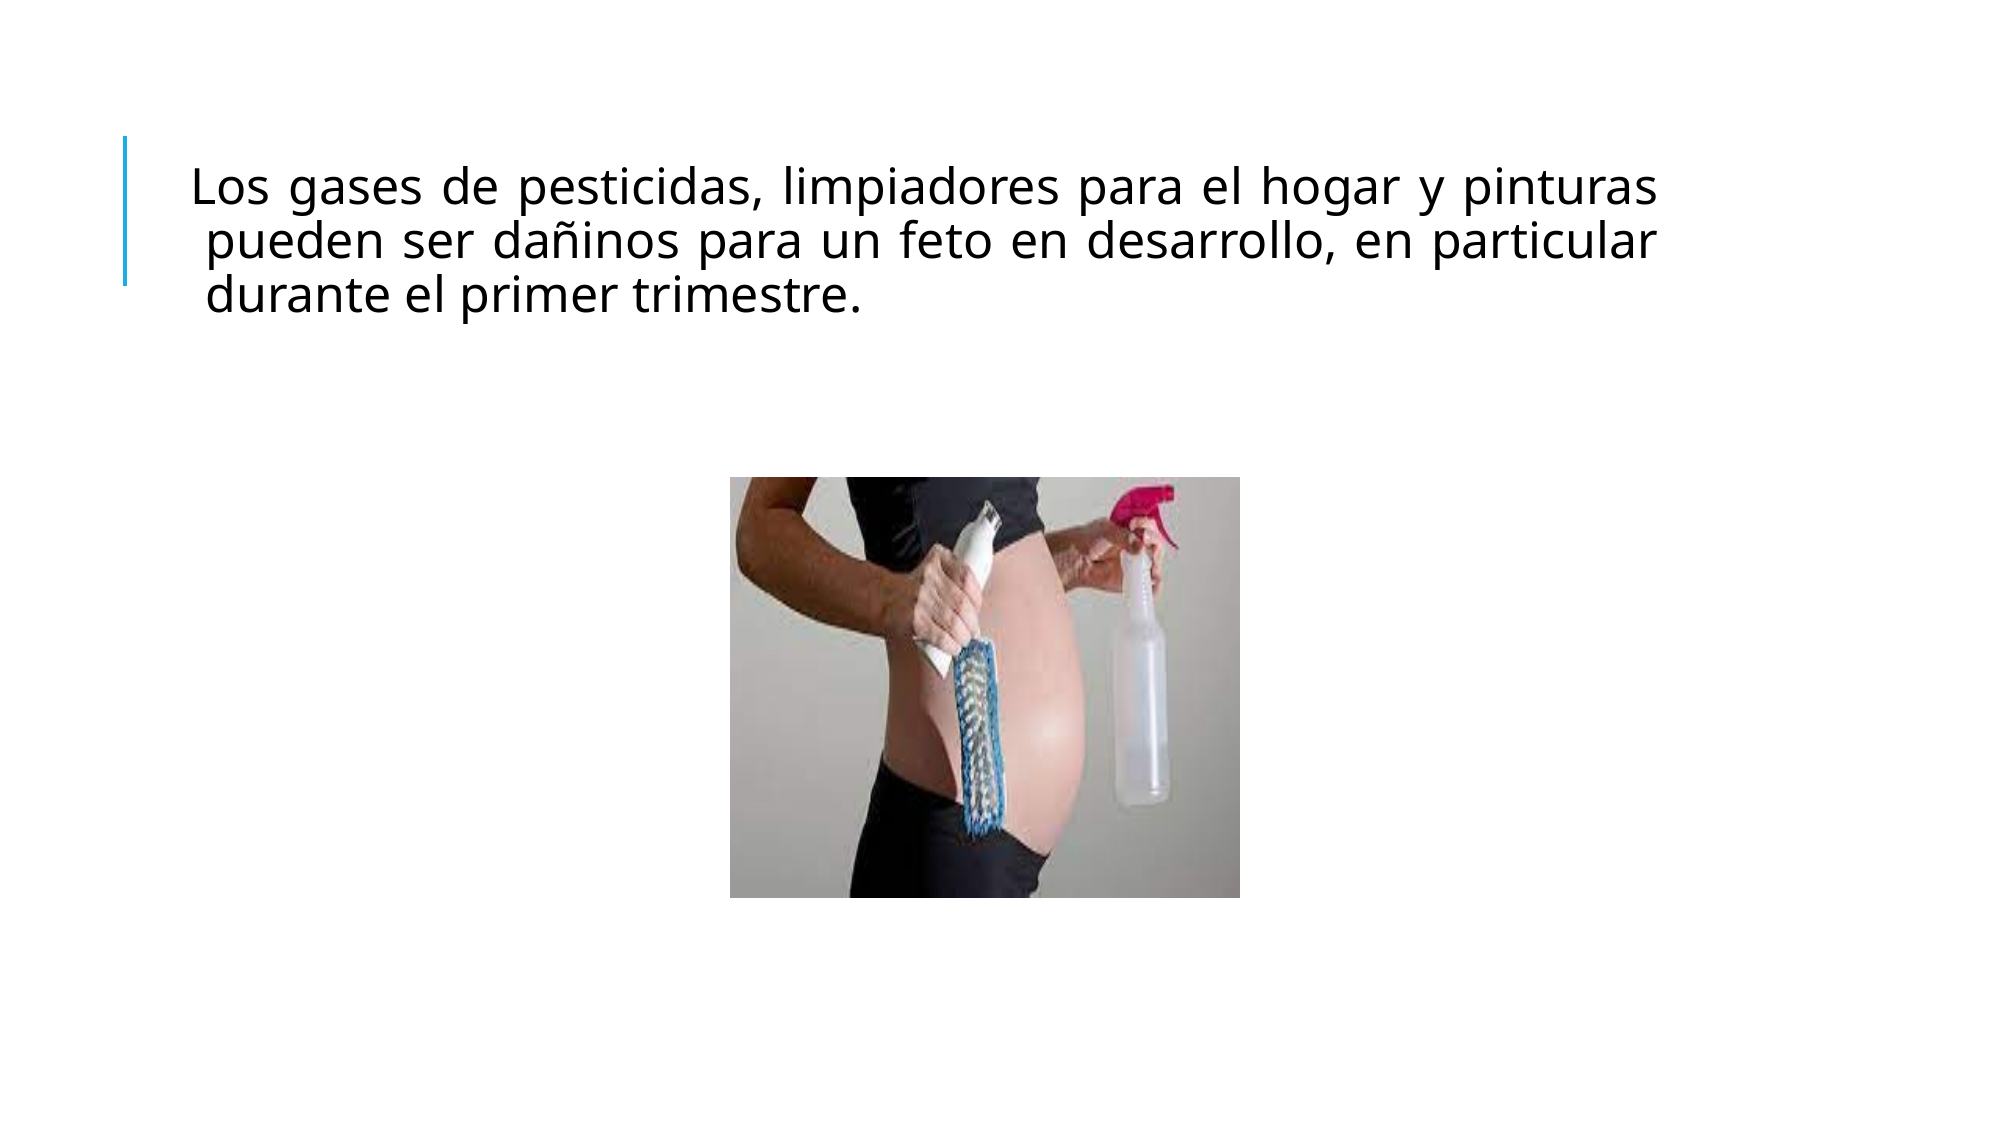

# Los gases de pesticidas, limpiadores para el hogar y pinturas pueden ser dañinos para un feto en desarrollo, en particular durante el primer trimestre.